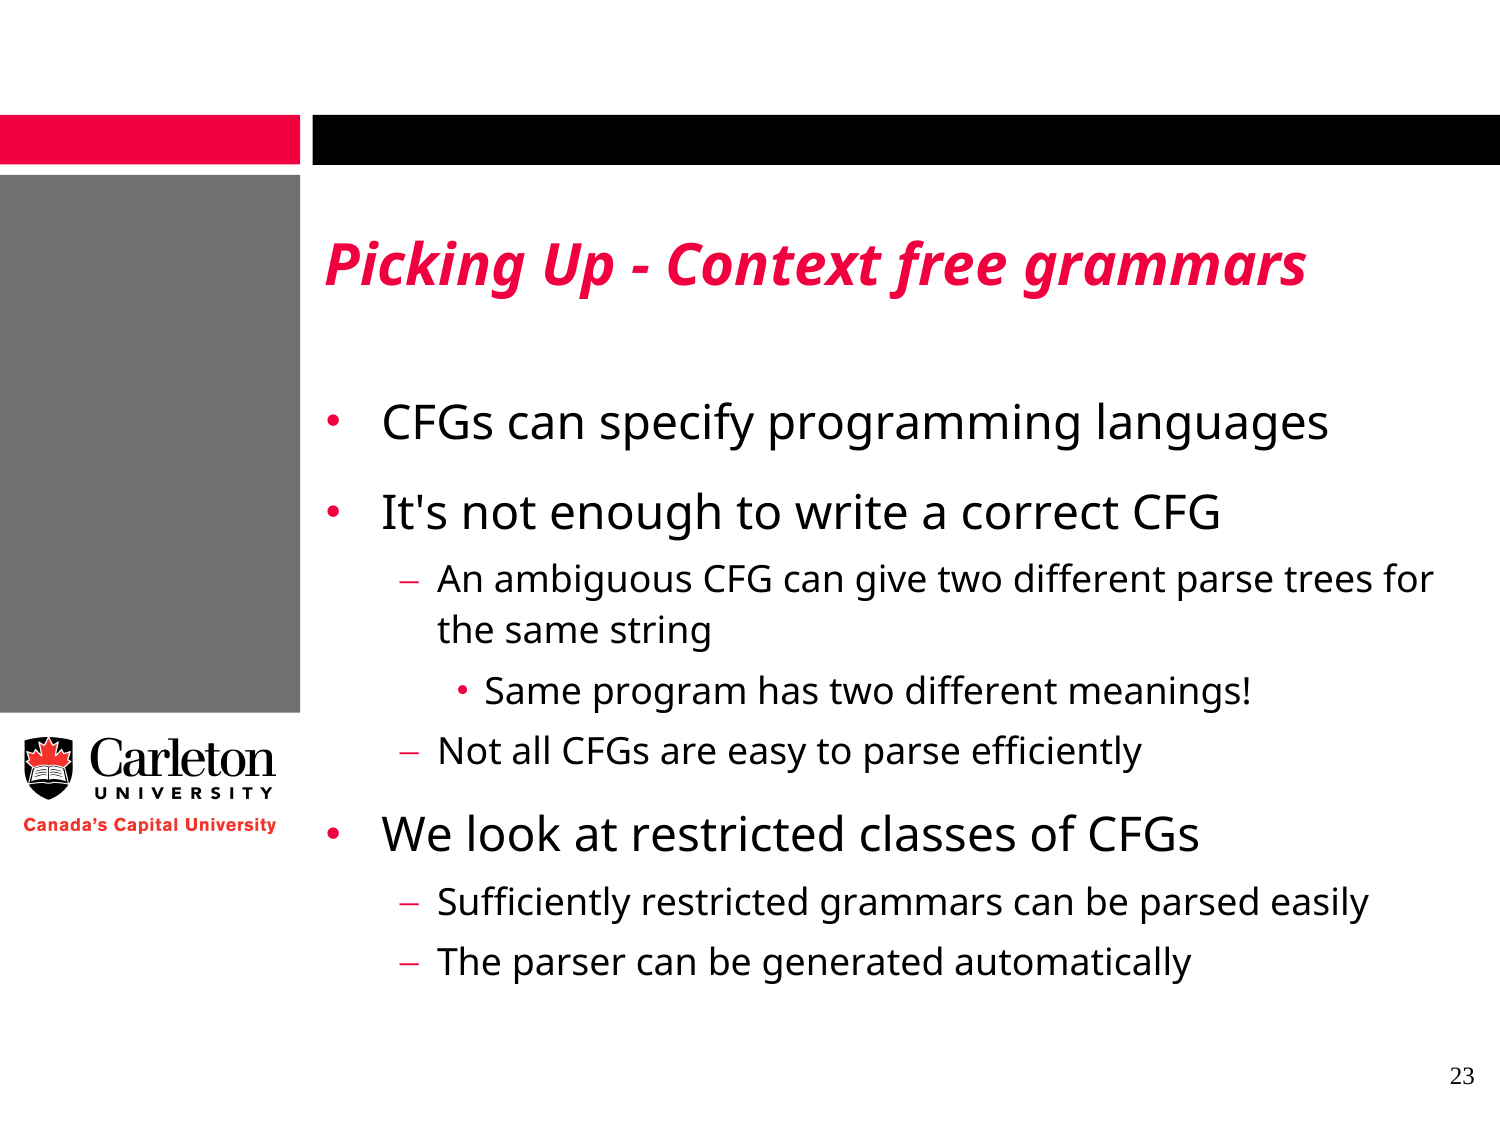

# Picking Up - Context free grammars
CFGs can specify programming languages
It's not enough to write a correct CFG
An ambiguous CFG can give two different parse trees for the same string
Same program has two different meanings!
Not all CFGs are easy to parse efficiently
We look at restricted classes of CFGs
Sufficiently restricted grammars can be parsed easily
The parser can be generated automatically
23